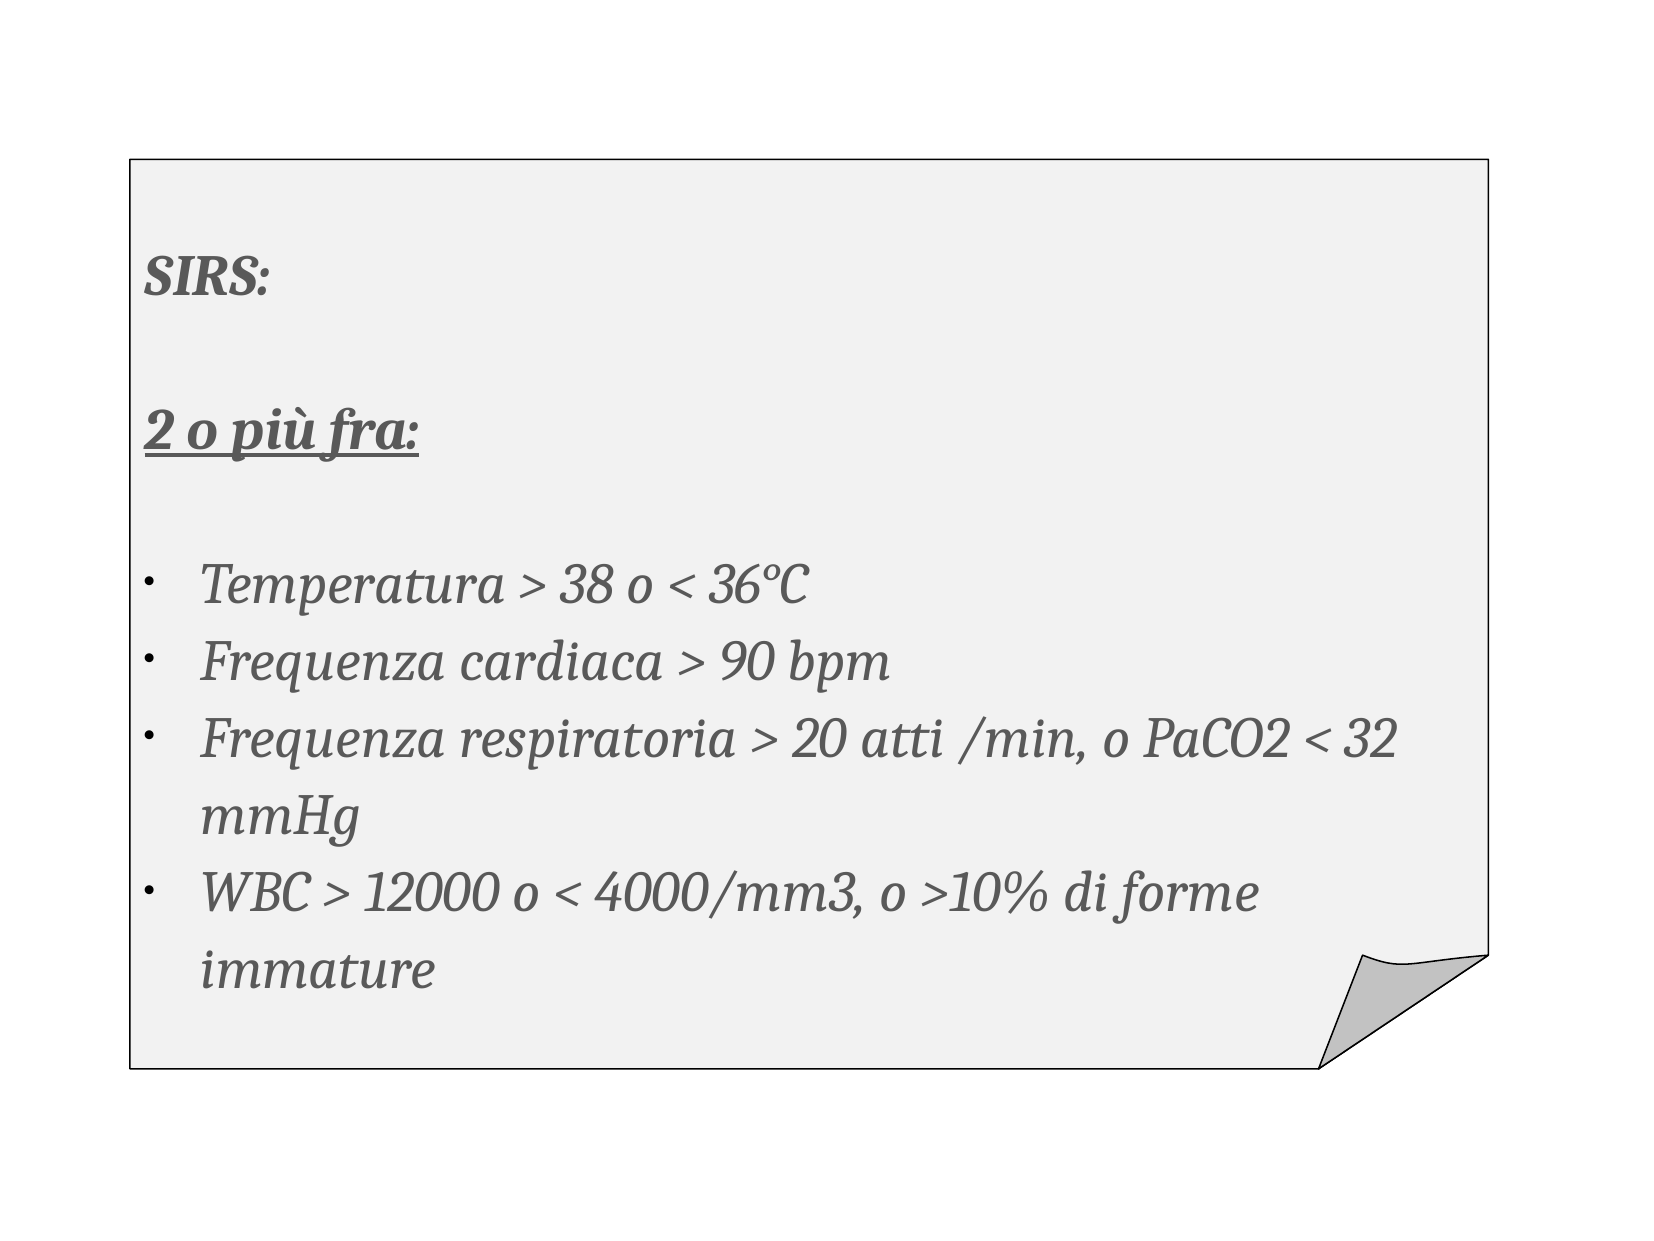

SIRS:
2 o più fra:
Temperatura > 38 o < 36°C
Frequenza cardiaca > 90 bpm
Frequenza respiratoria > 20 atti /min, o PaCO2 < 32 mmHg
WBC > 12000 o < 4000/mm3, o >10% di forme immature